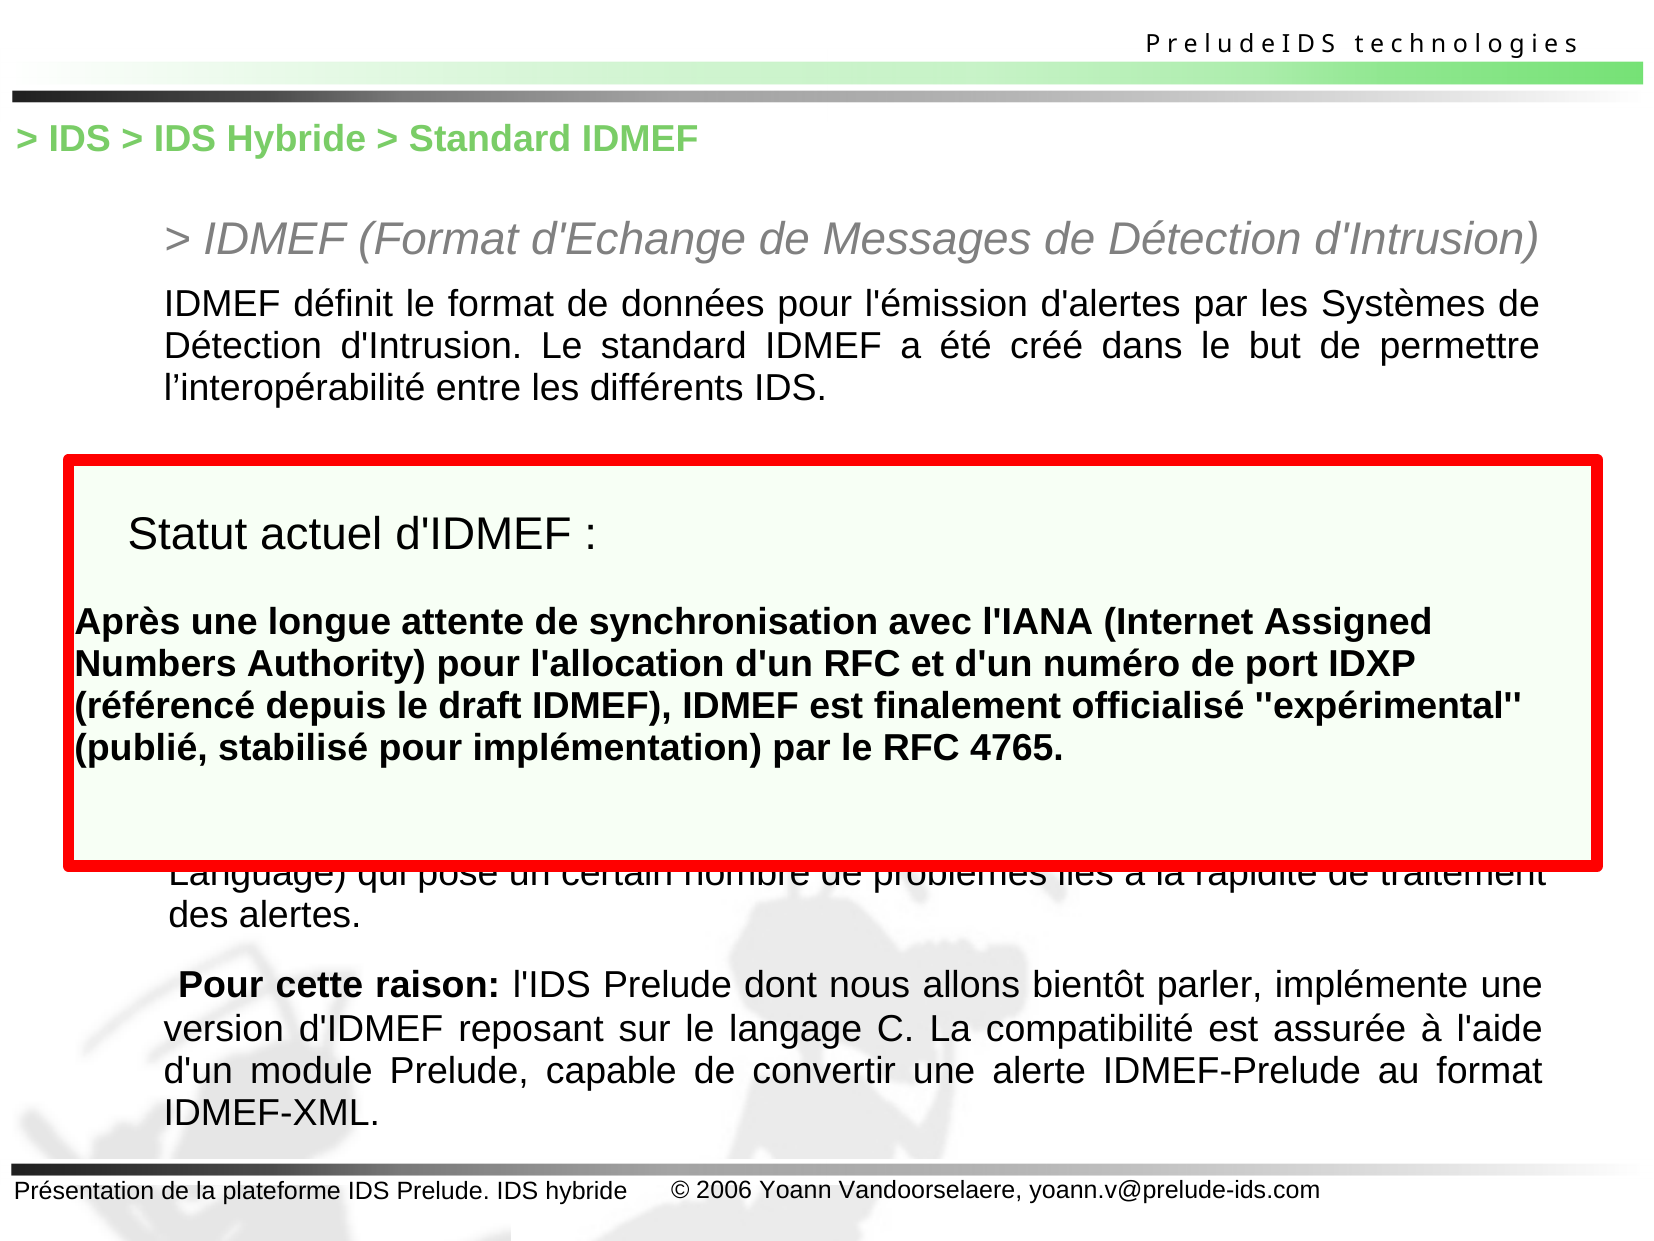

P r e l u d e I D S t e c h n o l o g i e s
> IDS > IDS Hybride > Standard IDMEF
> IDMEF (Format d'Echange de Messages de Détection d'Intrusion)
IDMEF définit le format de données pour l'émission d'alertes par les Systèmes de Détection d'Intrusion. Le standard IDMEF a été créé dans le but de permettre l’interopérabilité entre les différents IDS.
> Avantage d'IDMEF
L'interopérabilité entre les IDS nous permet d'uniformiser le traitement de différents événements en provenance de sondes hétérogènes.
Nous pouvons donc stocker, normaliser, corréler, afficher des données en provenance de sondes hétérogènes de façon totalement uniforme.
Statut actuel d'IDMEF :
Après une longue attente de synchronisation avec l'IANA (Internet Assigned Numbers Authority) pour l'allocation d'un RFC et d'un numéro de port IDXP (référencé depuis le draft IDMEF), IDMEF est finalement officialisé ''expérimental'' (publié, stabilisé pour implémentation) par le RFC 4765.
> Inconvénient d'IDMEF
IDMEF est basé sur le format de description de données XML (eXtensible Markup Language) qui pose un certain nombre de problèmes liés à la rapidité de traitement des alertes.
 Pour cette raison: l'IDS Prelude dont nous allons bientôt parler, implémente une version d'IDMEF reposant sur le langage C. La compatibilité est assurée à l'aide d'un module Prelude, capable de convertir une alerte IDMEF-Prelude au format IDMEF-XML.
© 2006 Yoann Vandoorselaere, yoann.v@prelude-ids.com
Présentation de la plateforme IDS Prelude. IDS hybride